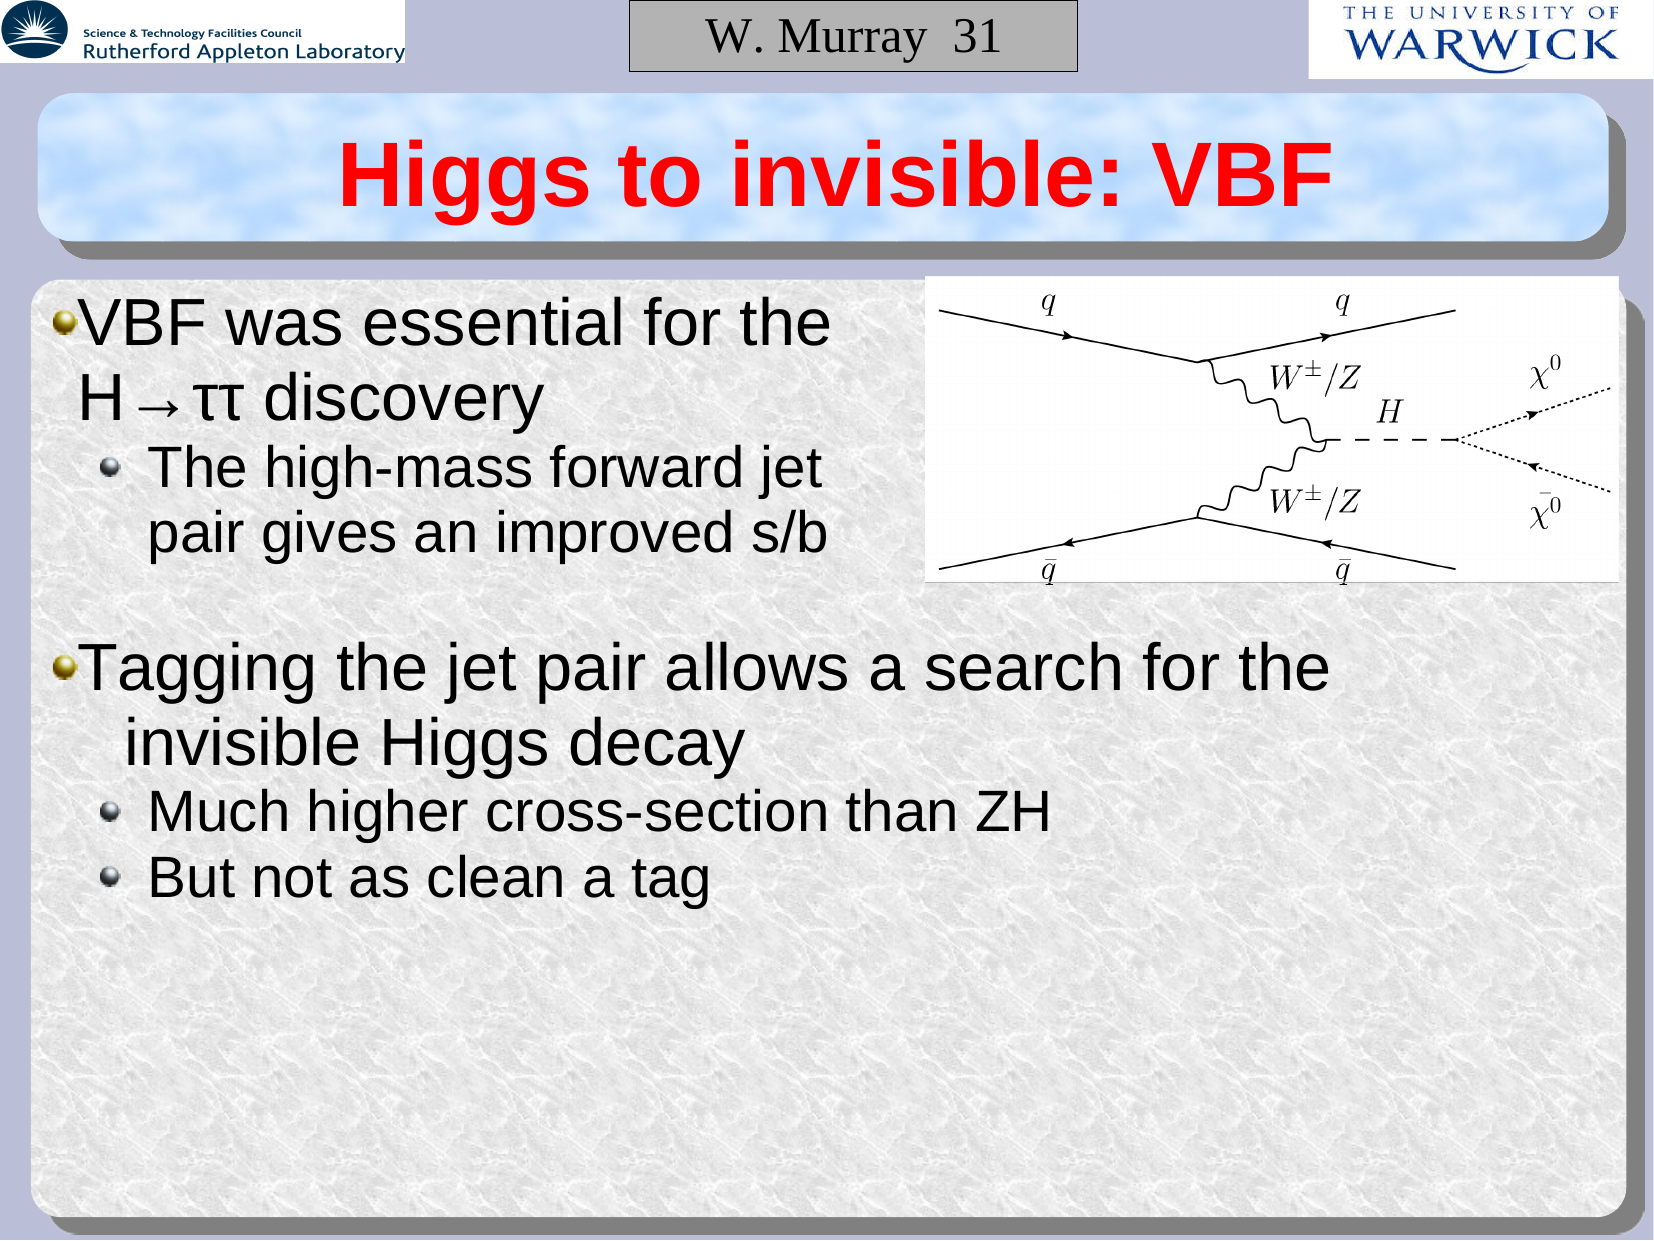

# Higgs to invisible: VBF
VBF was essential for the
H→ττ discovery
The high-mass forward jet
pair gives an improved s/b
Tagging the jet pair allows a search for the invisible Higgs decay
Much higher cross-section than ZH
But not as clean a tag